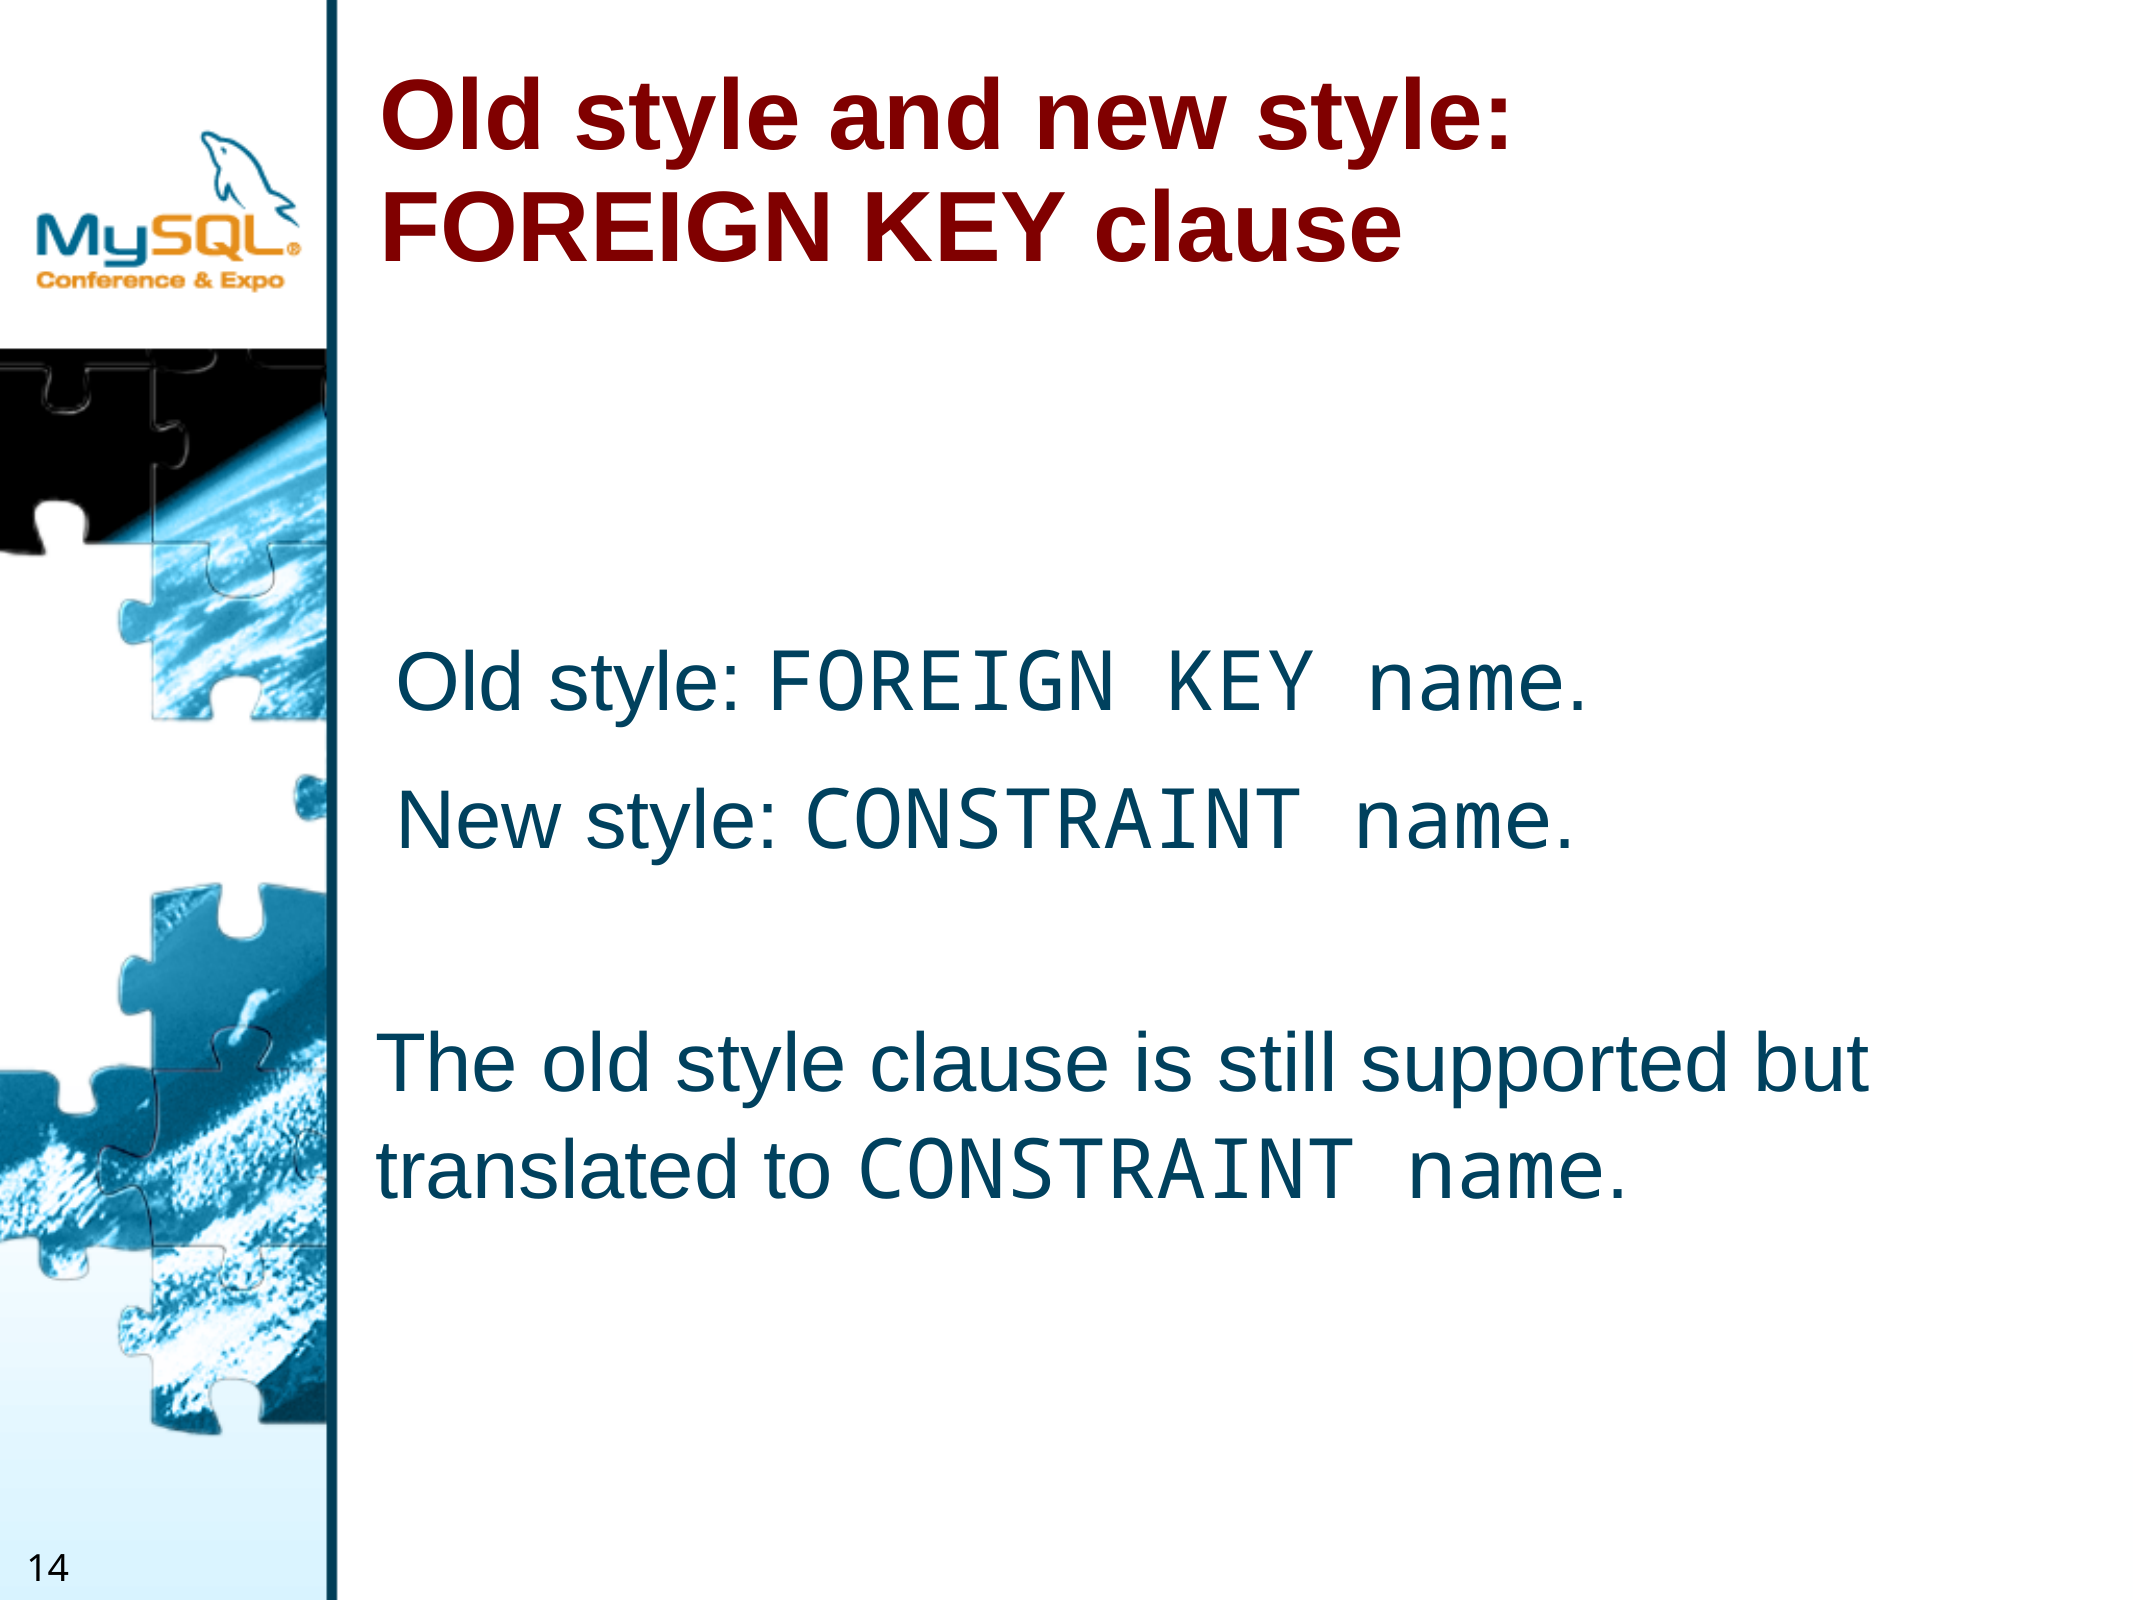

# Old style and new style: FOREIGN KEY clause
Old style: FOREIGN KEY name.
New style: CONSTRAINT name.
The old style clause is still supported but translated to CONSTRAINT name.